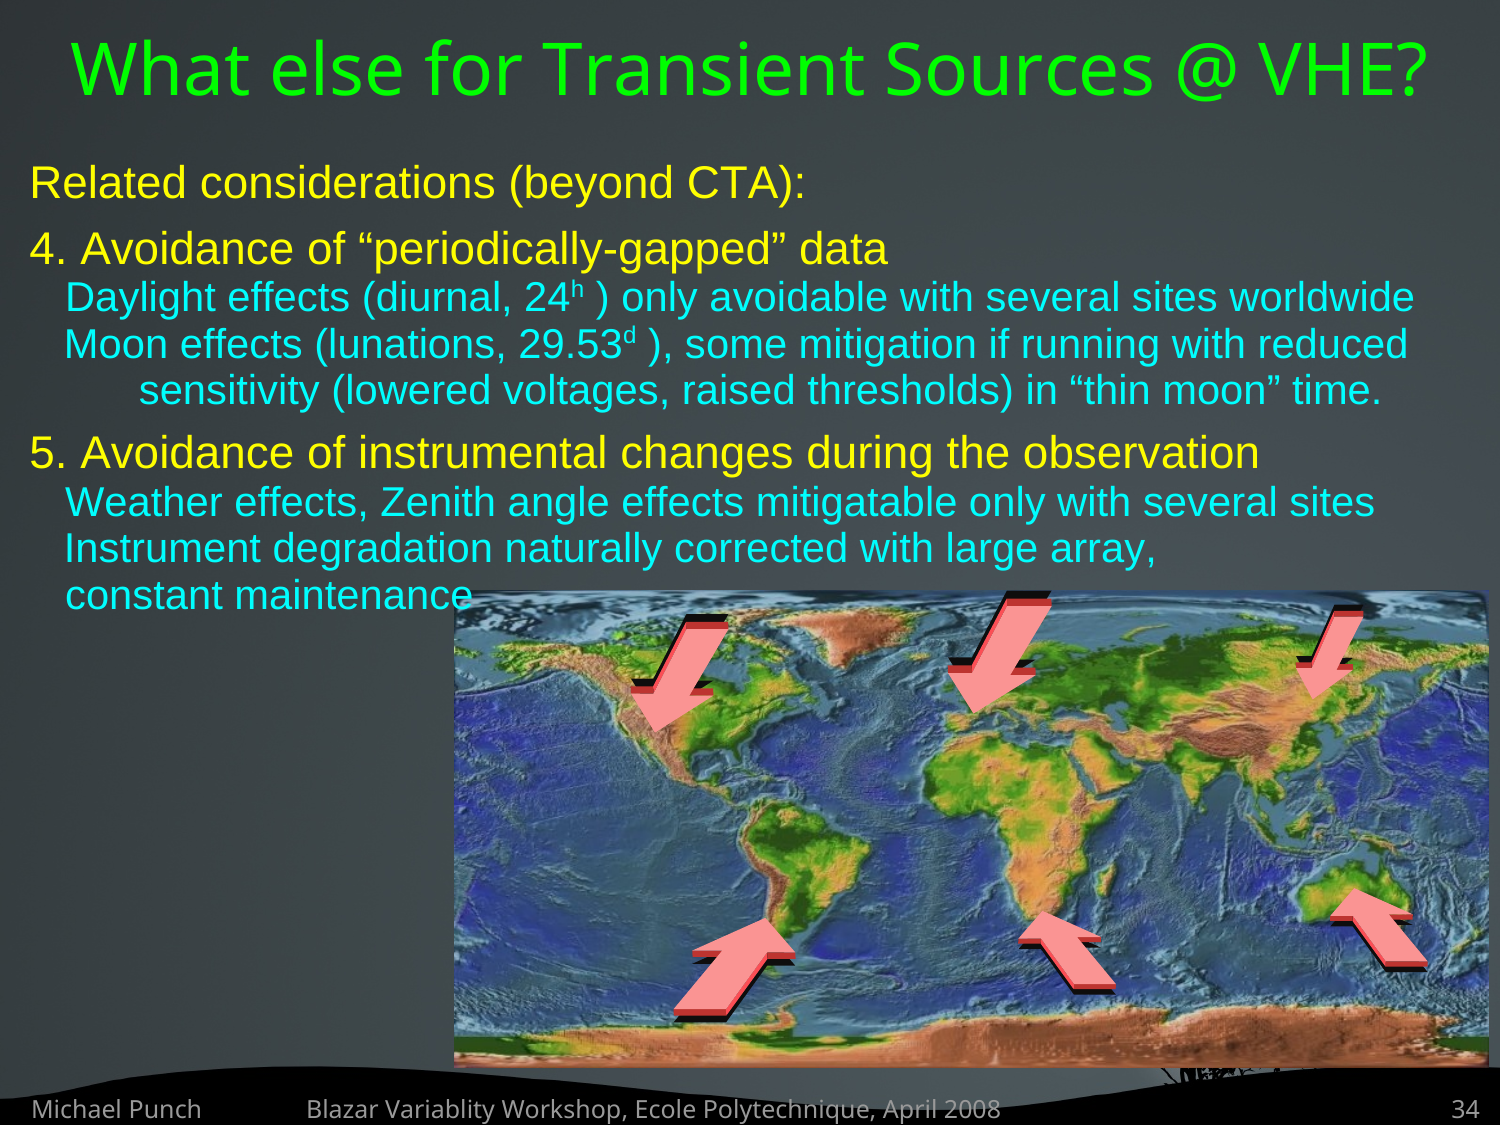

# What else for Transient Sources @ VHE?
Related considerations (beyond CTA):
4. Avoidance of “periodically-gapped” data
Daylight effects (diurnal, 24h ) only avoidable with several sites worldwide
 Moon effects (lunations, 29.53d ), some mitigation if running with reduced 	sensitivity (lowered voltages, raised thresholds) in “thin moon” time.
5. Avoidance of instrumental changes during the observation
Weather effects, Zenith angle effects mitigatable only with several sites
 Instrument degradation naturally corrected with large array,
constant maintenance
34